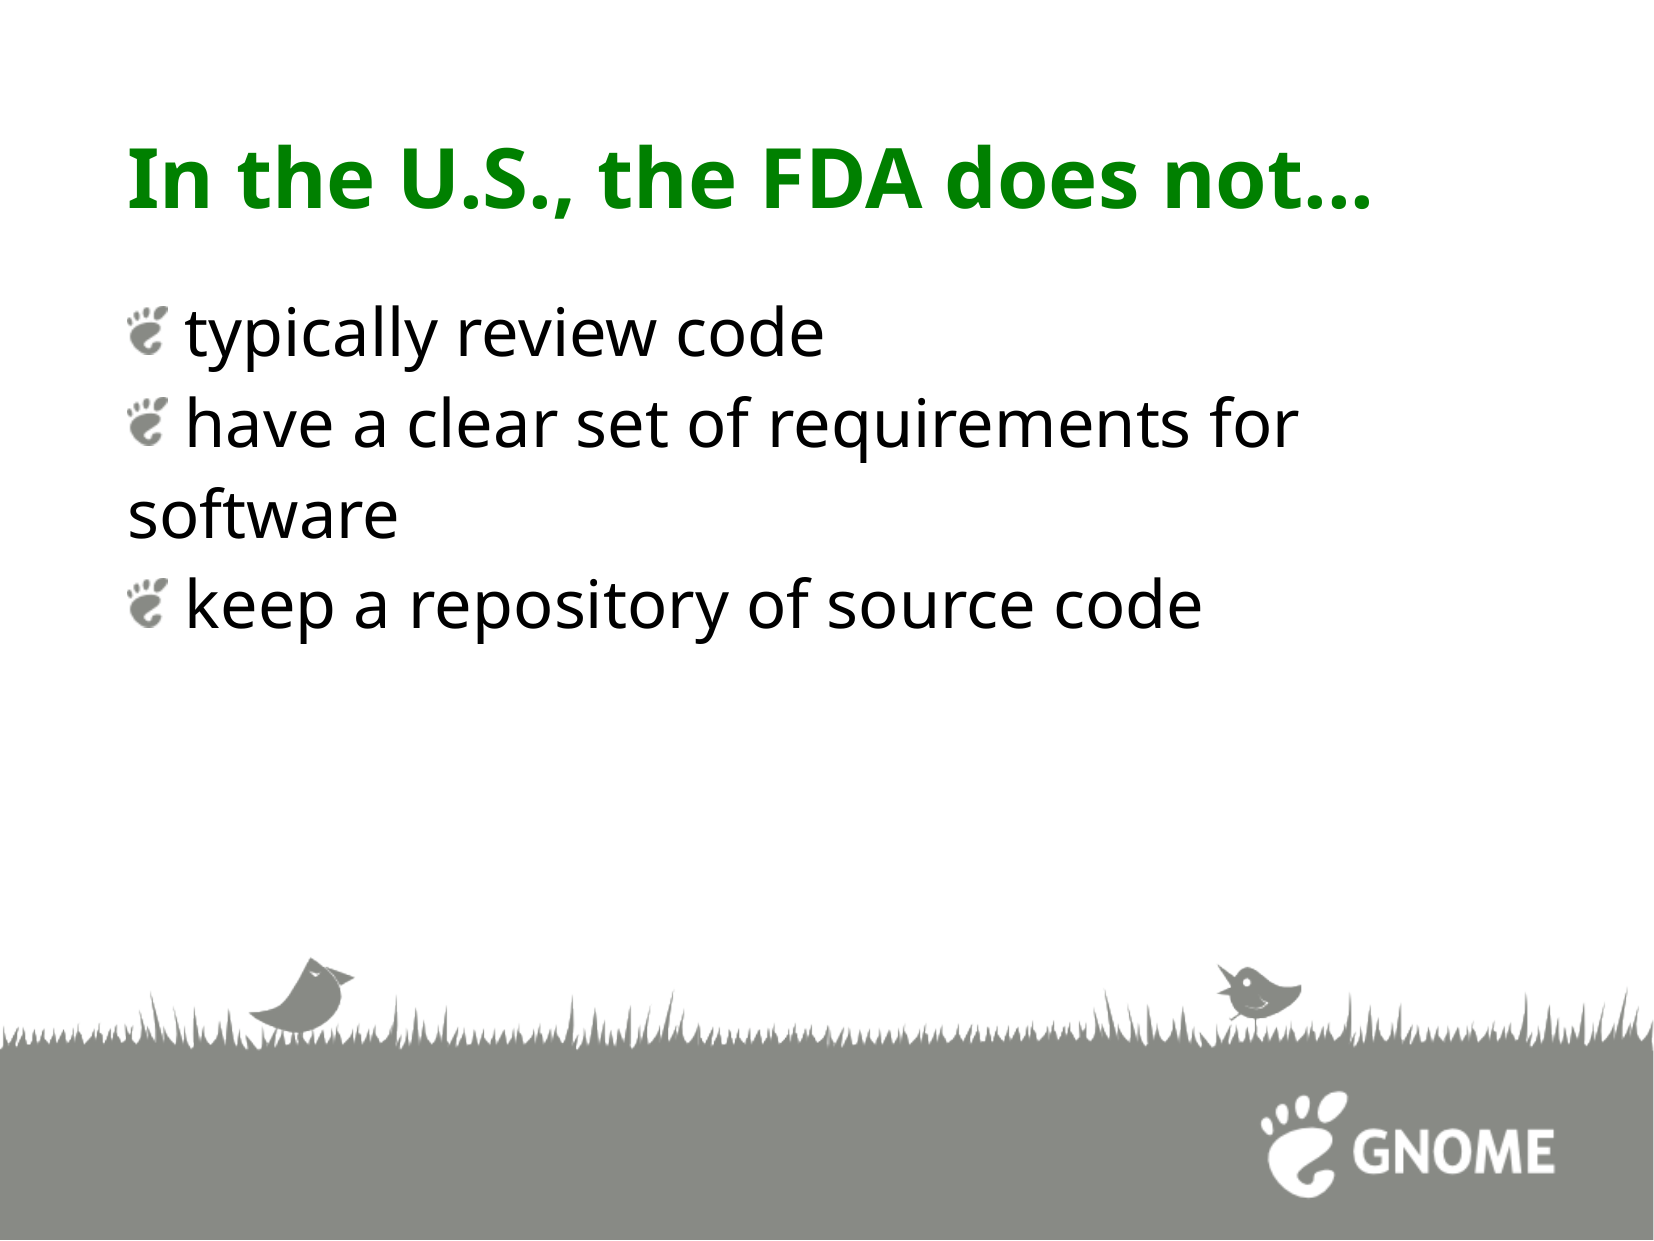

In the U.S., the FDA does not...
 typically review code
 have a clear set of requirements for software
 keep a repository of source code